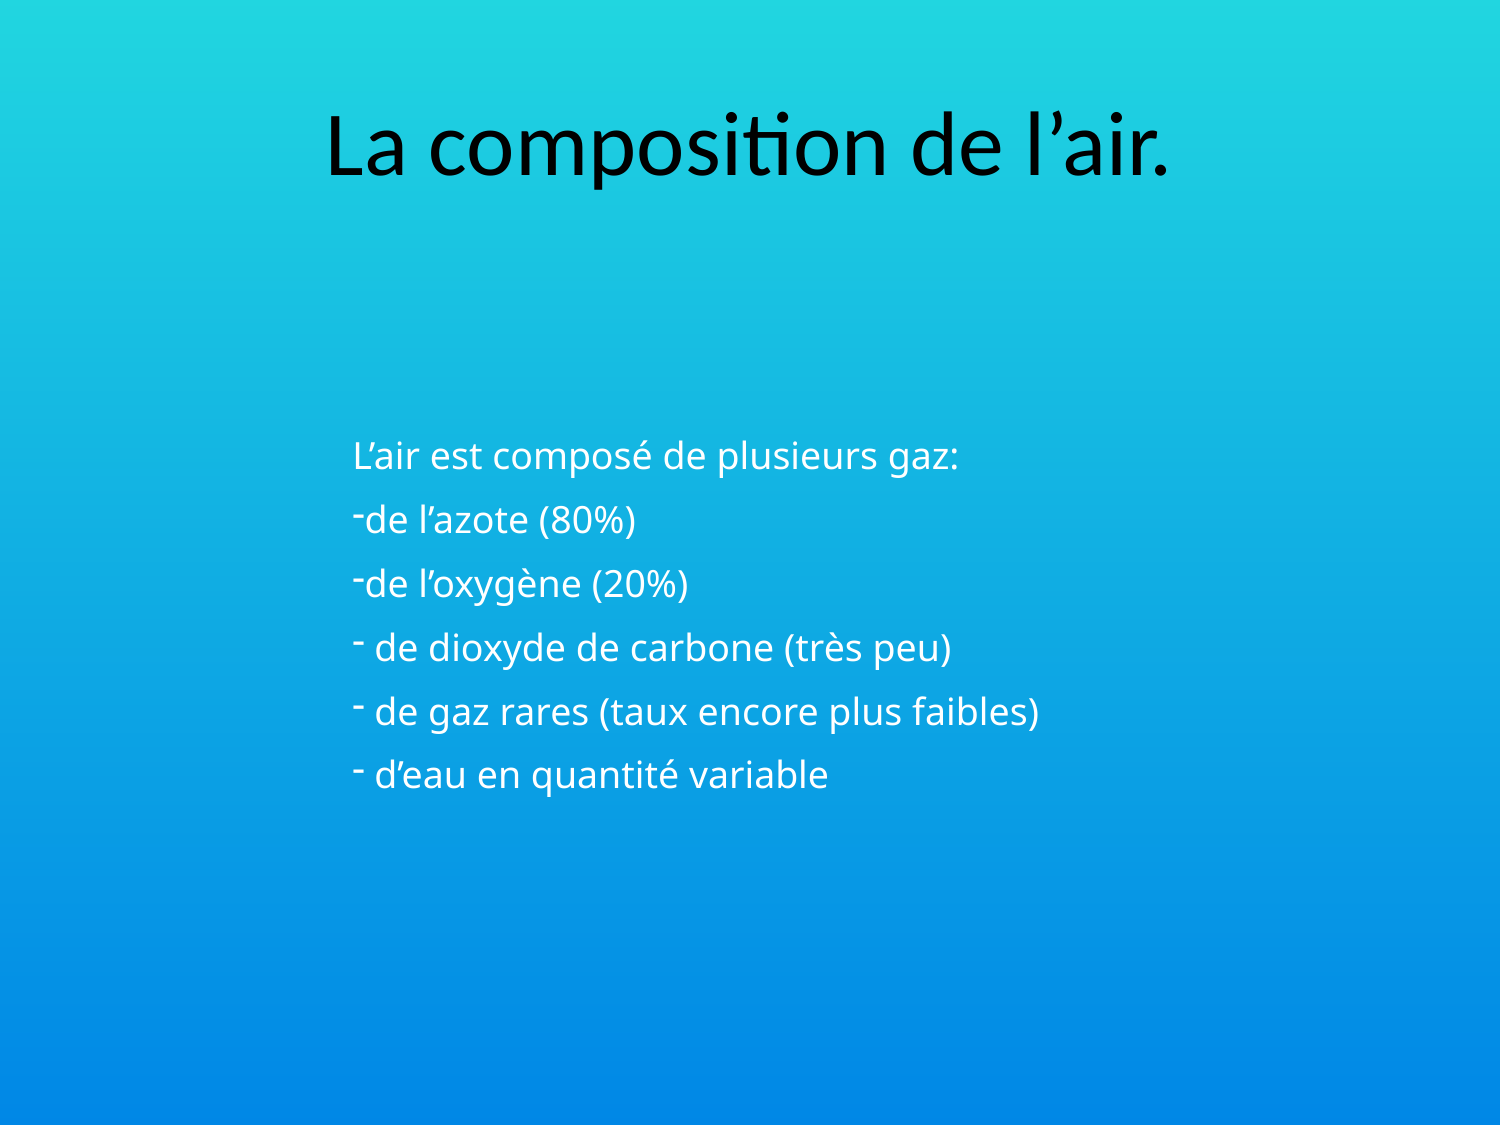

# La composition de l’air.
L’air est composé de plusieurs gaz:
de l’azote (80%)
de l’oxygène (20%)
 de dioxyde de carbone (très peu)
 de gaz rares (taux encore plus faibles)
 d’eau en quantité variable